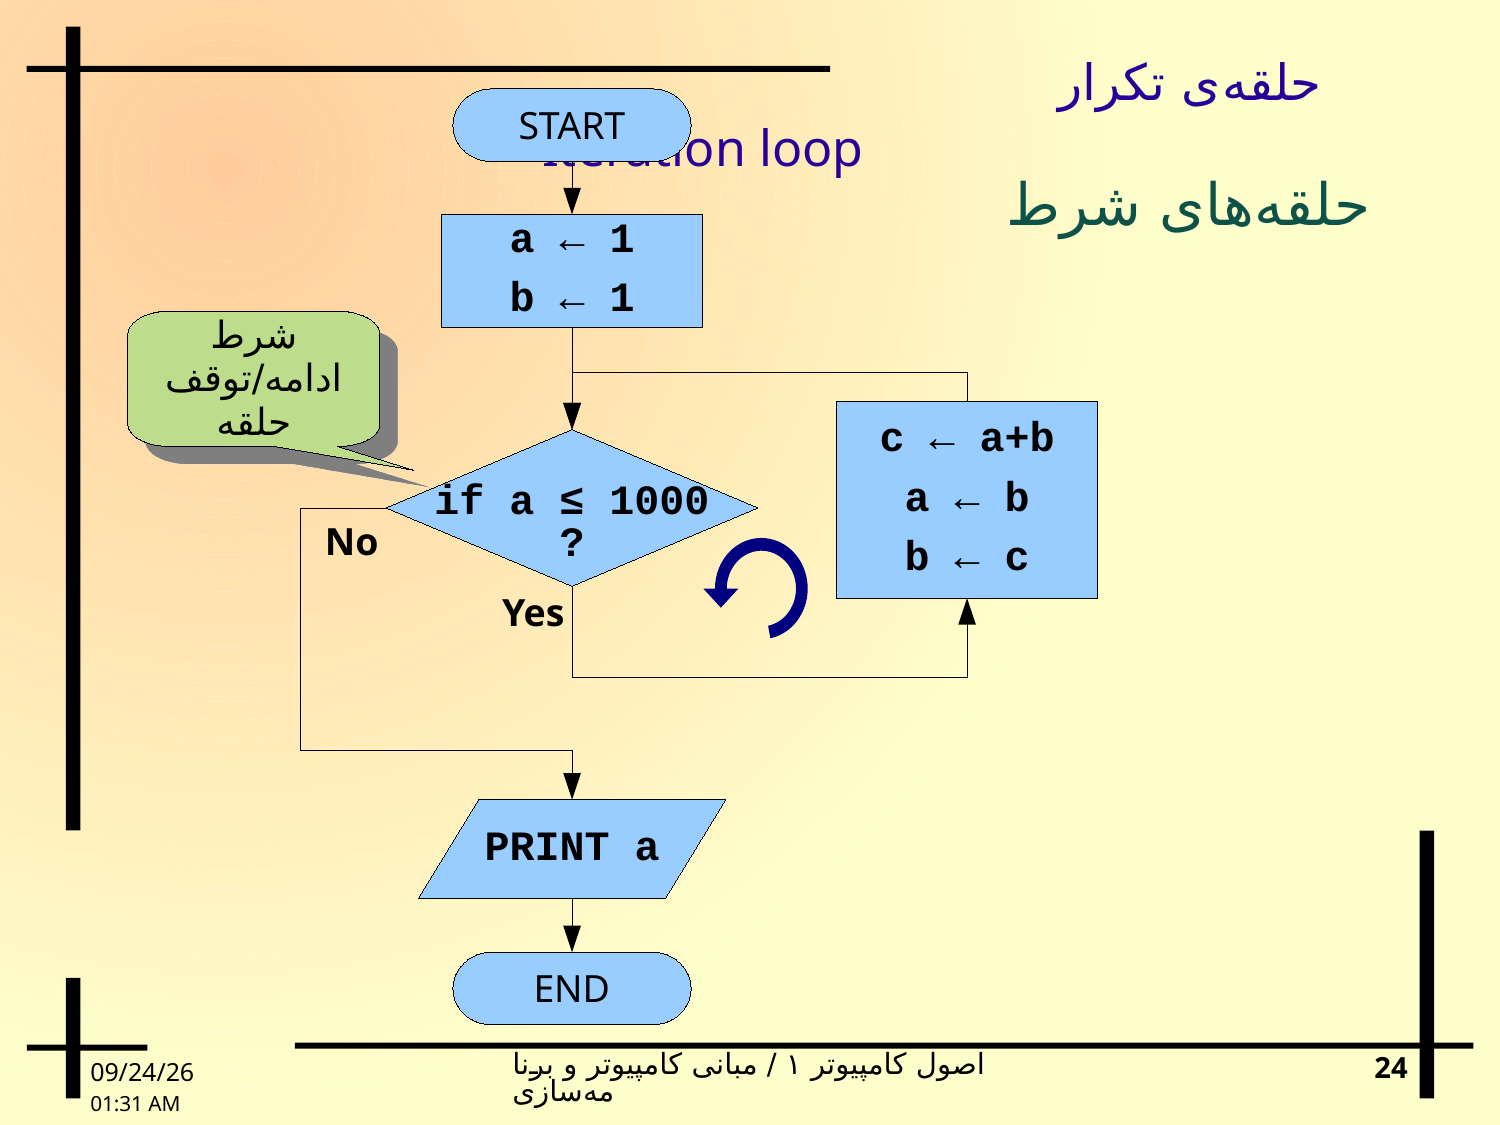

# حلقه‌ی تکرار Iteration loop
START
حلقه‌های شرط
a ← 1
b ← 1
شرط
ادامه/توقف حلقه
c ← a+b
a ← b
b ← c
if a ≤ 1000
?
No
Yes
PRINT a
END
اصول کامپیوتر ۱ / مبانی کامپیوتر و برنامه‌سازی
24